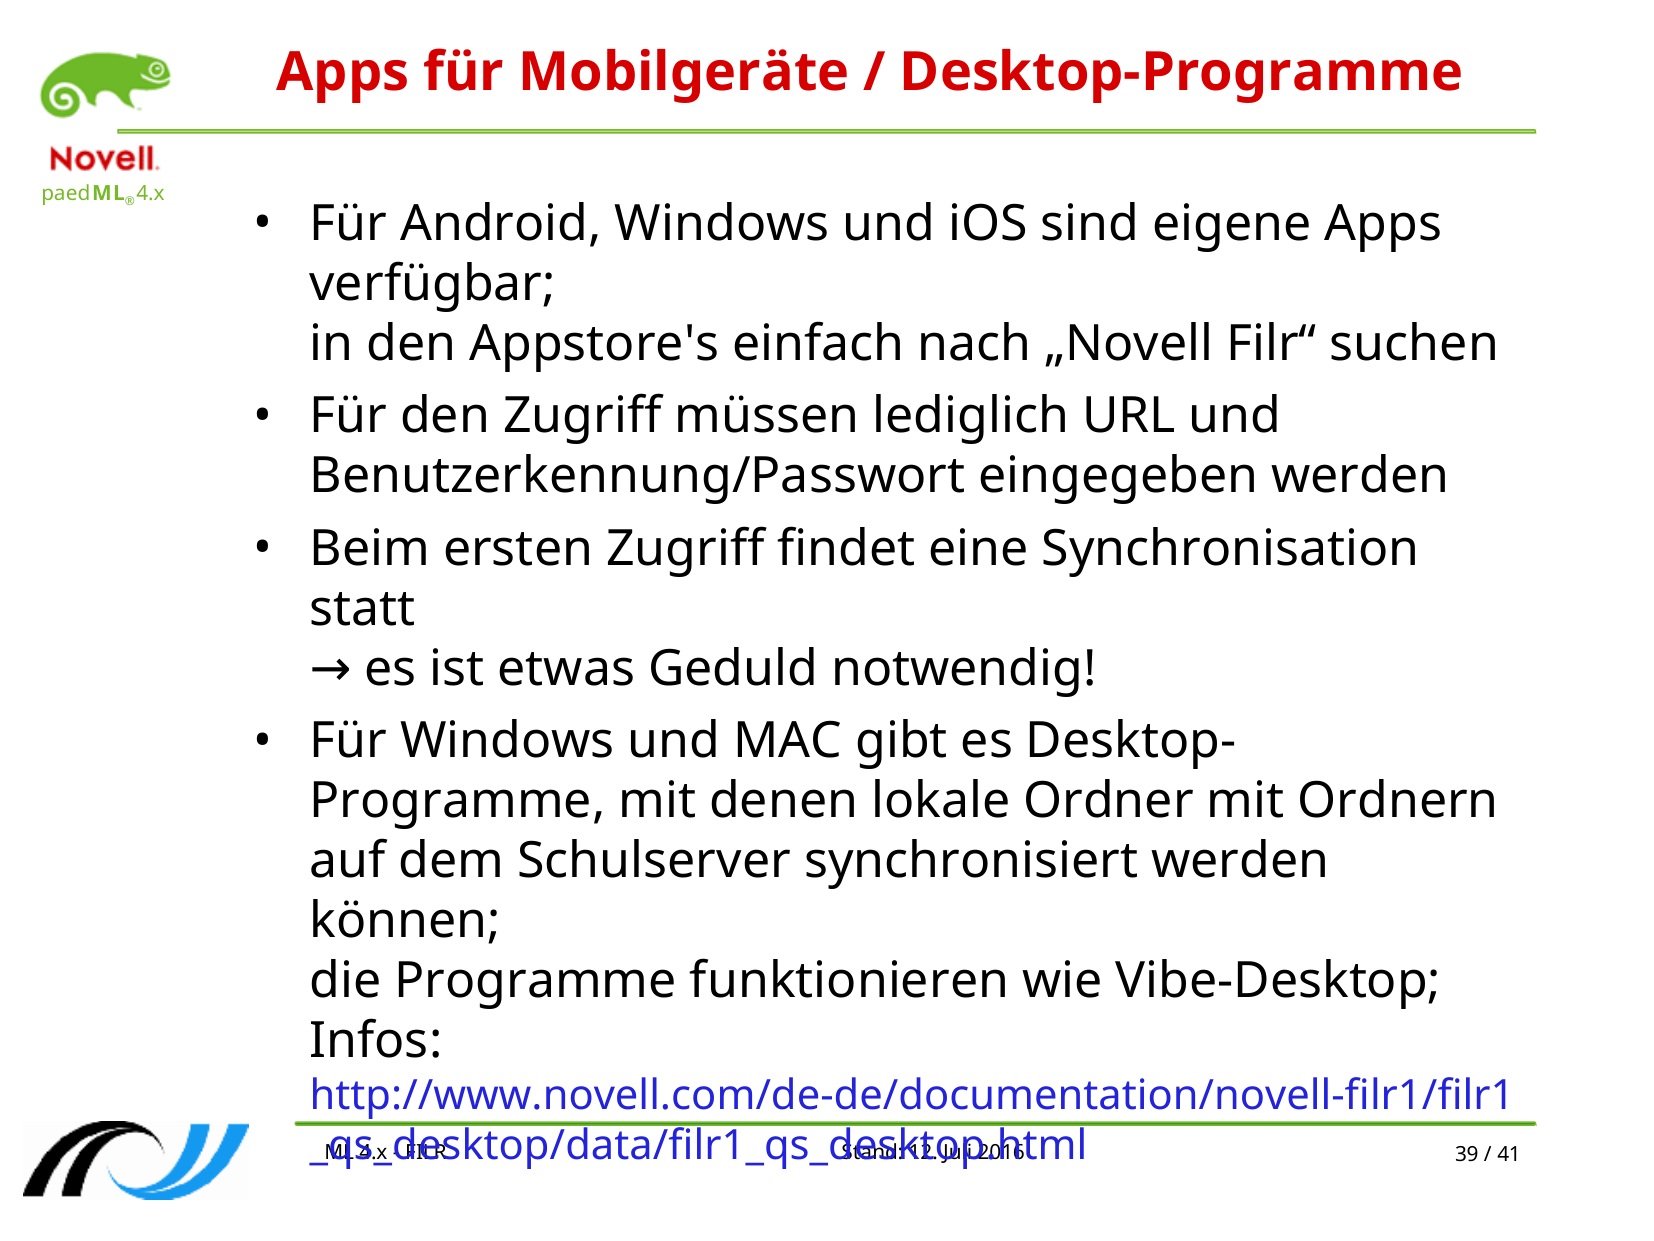

# Apps für Mobilgeräte / Desktop-Programme
Für Android, Windows und iOS sind eigene Apps verfügbar;
in den Appstore's einfach nach „Novell Filr“ suchen
Für den Zugriff müssen lediglich URL und Benutzerkennung/Passwort eingegeben werden
Beim ersten Zugriff findet eine Synchronisation statt
→ es ist etwas Geduld notwendig!
Für Windows und MAC gibt es Desktop-Programme, mit denen lokale Ordner mit Ordnern auf dem Schulserver synchronisiert werden können;
die Programme funktionieren wie Vibe-Desktop; Infos:
http://www.novell.com/de-de/documentation/novell-filr1/filr1_qs_desktop/data/filr1_qs_desktop.html
ML 4.x - FILR
12. Juli 2016
39